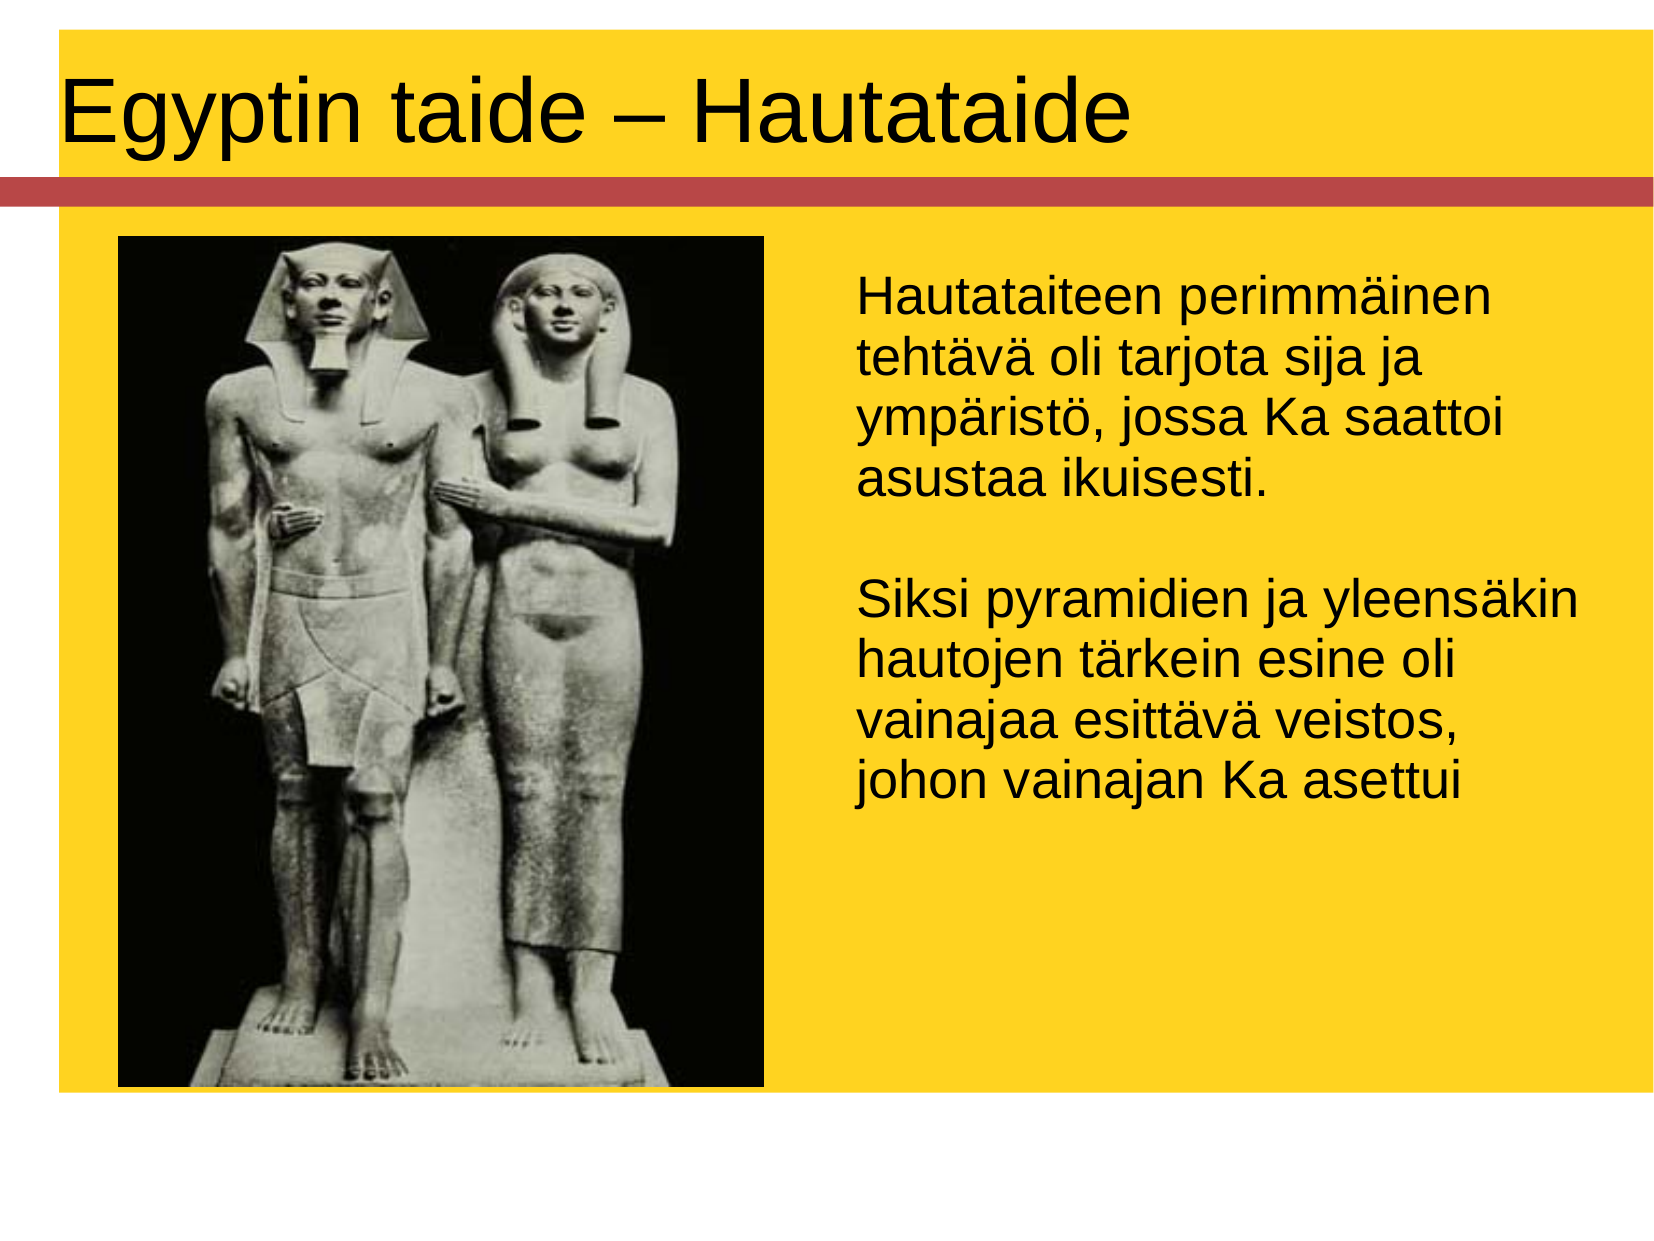

# Egyptin taide – Hautataide
Hautataiteen perimmäinen tehtävä oli tarjota sija ja ympäristö, jossa Ka saattoi asustaa ikuisesti.
Siksi pyramidien ja yleensäkin hautojen tärkein esine oli vainajaa esittävä veistos, johon vainajan Ka asettui